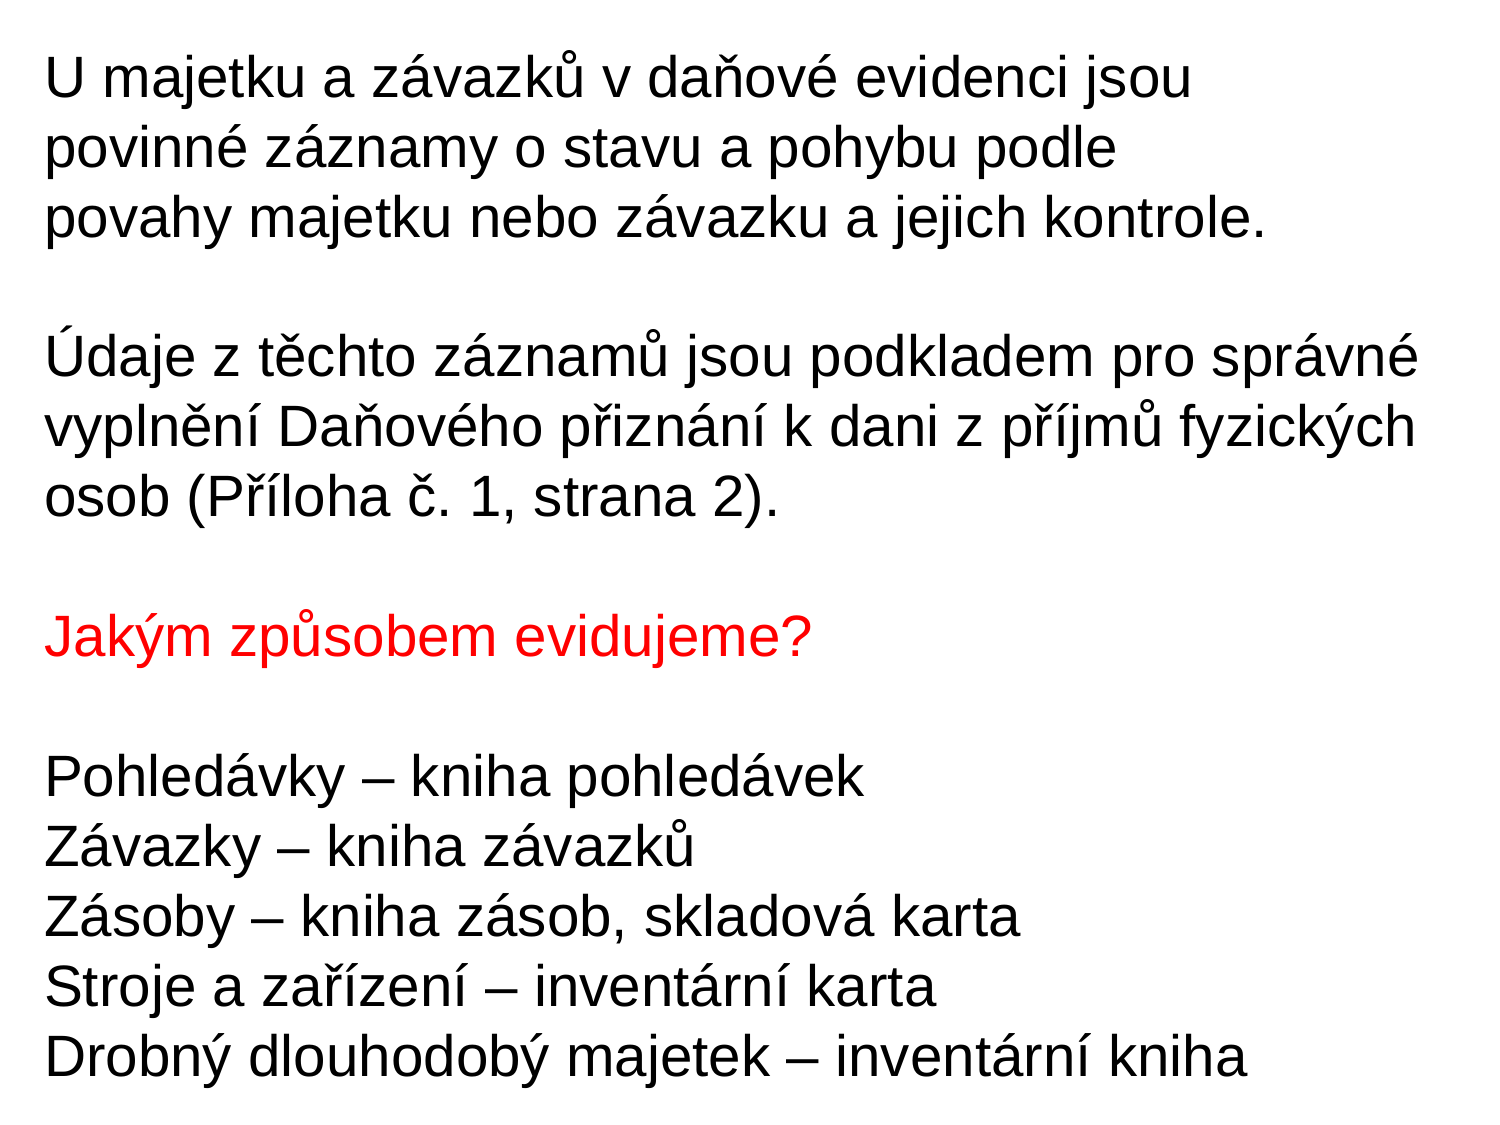

U majetku a závazků v daňové evidenci jsou
povinné záznamy o stavu a pohybu podle
povahy majetku nebo závazku a jejich kontrole.
Údaje z těchto záznamů jsou podkladem pro správné vyplnění Daňového přiznání k dani z příjmů fyzických osob (Příloha č. 1, strana 2).
Jakým způsobem evidujeme?
Pohledávky – kniha pohledávek
Závazky – kniha závazků
Zásoby – kniha zásob, skladová karta
Stroje a zařízení – inventární karta
Drobný dlouhodobý majetek – inventární kniha